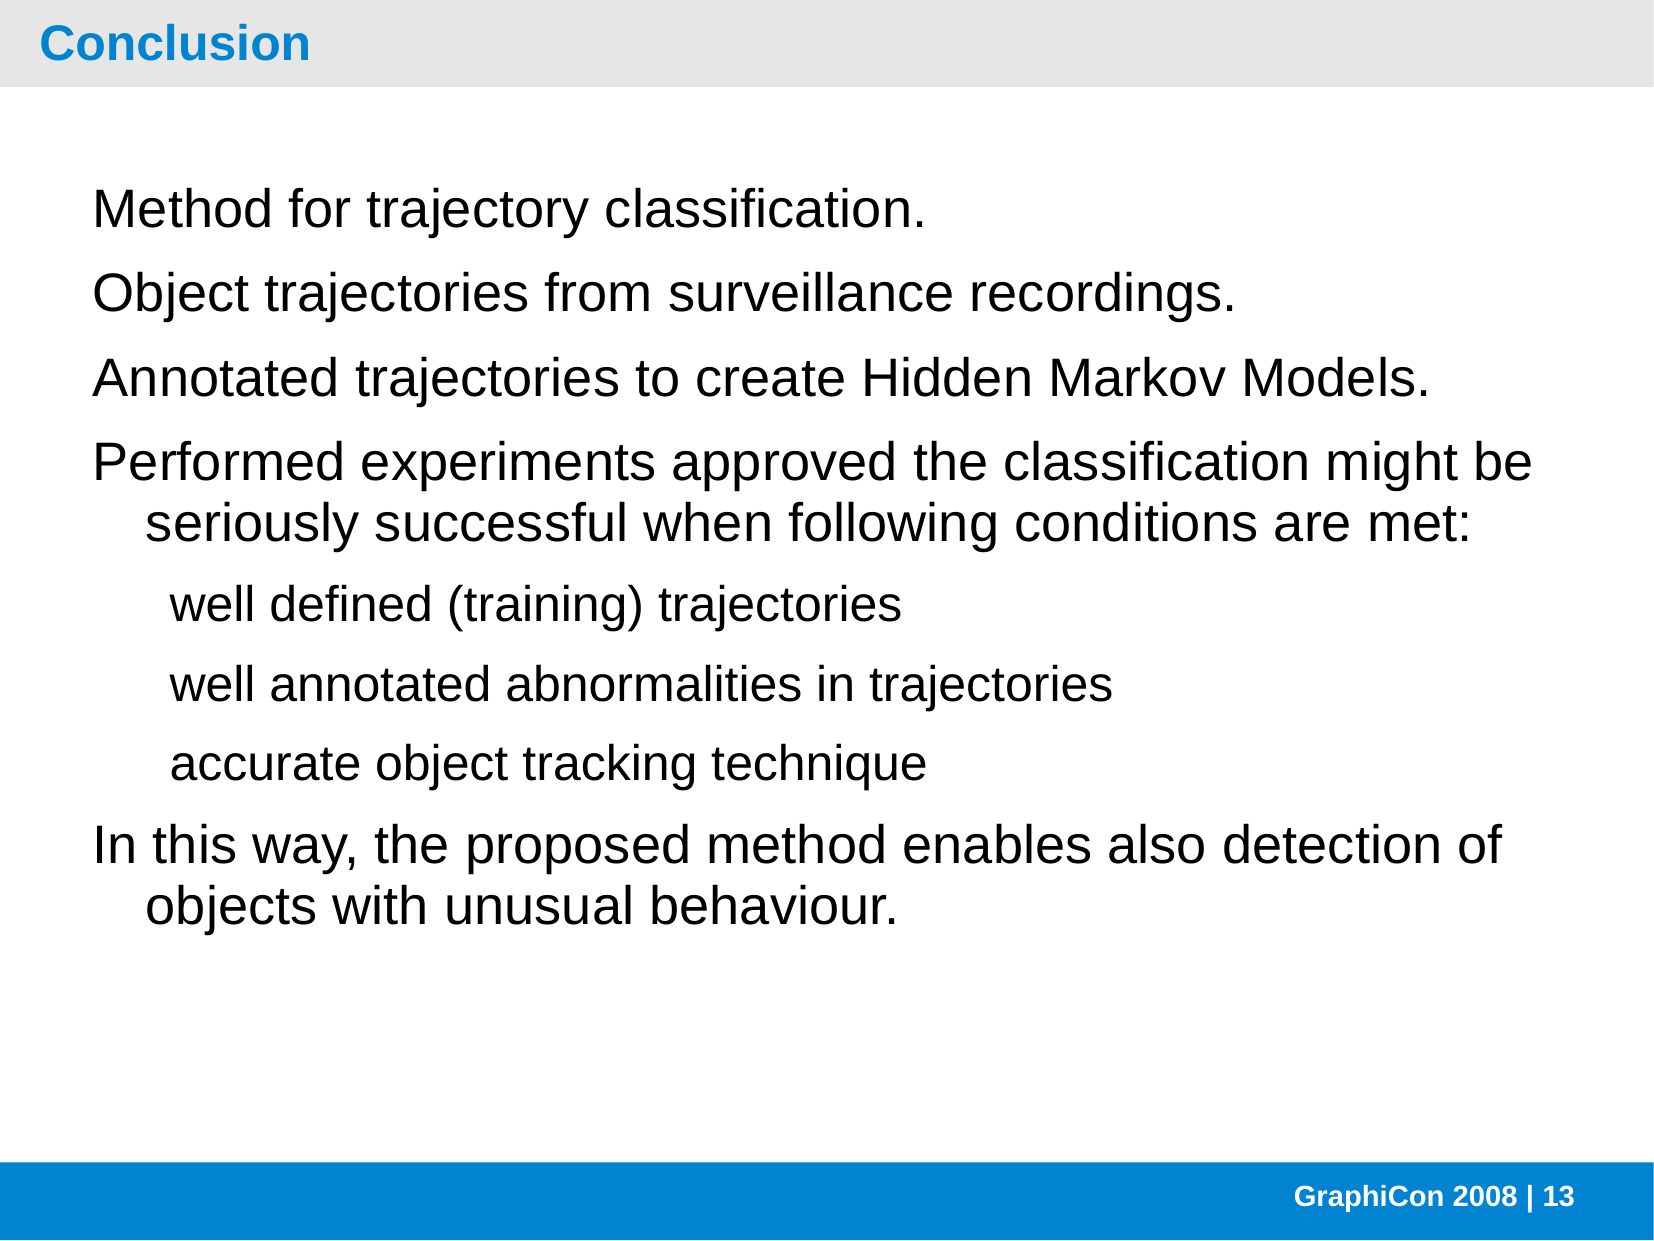

# Conclusion
Method for trajectory classification.
Object trajectories from surveillance recordings.
Annotated trajectories to create Hidden Markov Models.
Performed experiments approved the classification might be seriously successful when following conditions are met:
well defined (training) trajectories
well annotated abnormalities in trajectories
accurate object tracking technique
In this way, the proposed method enables also detection of objects with unusual behaviour.